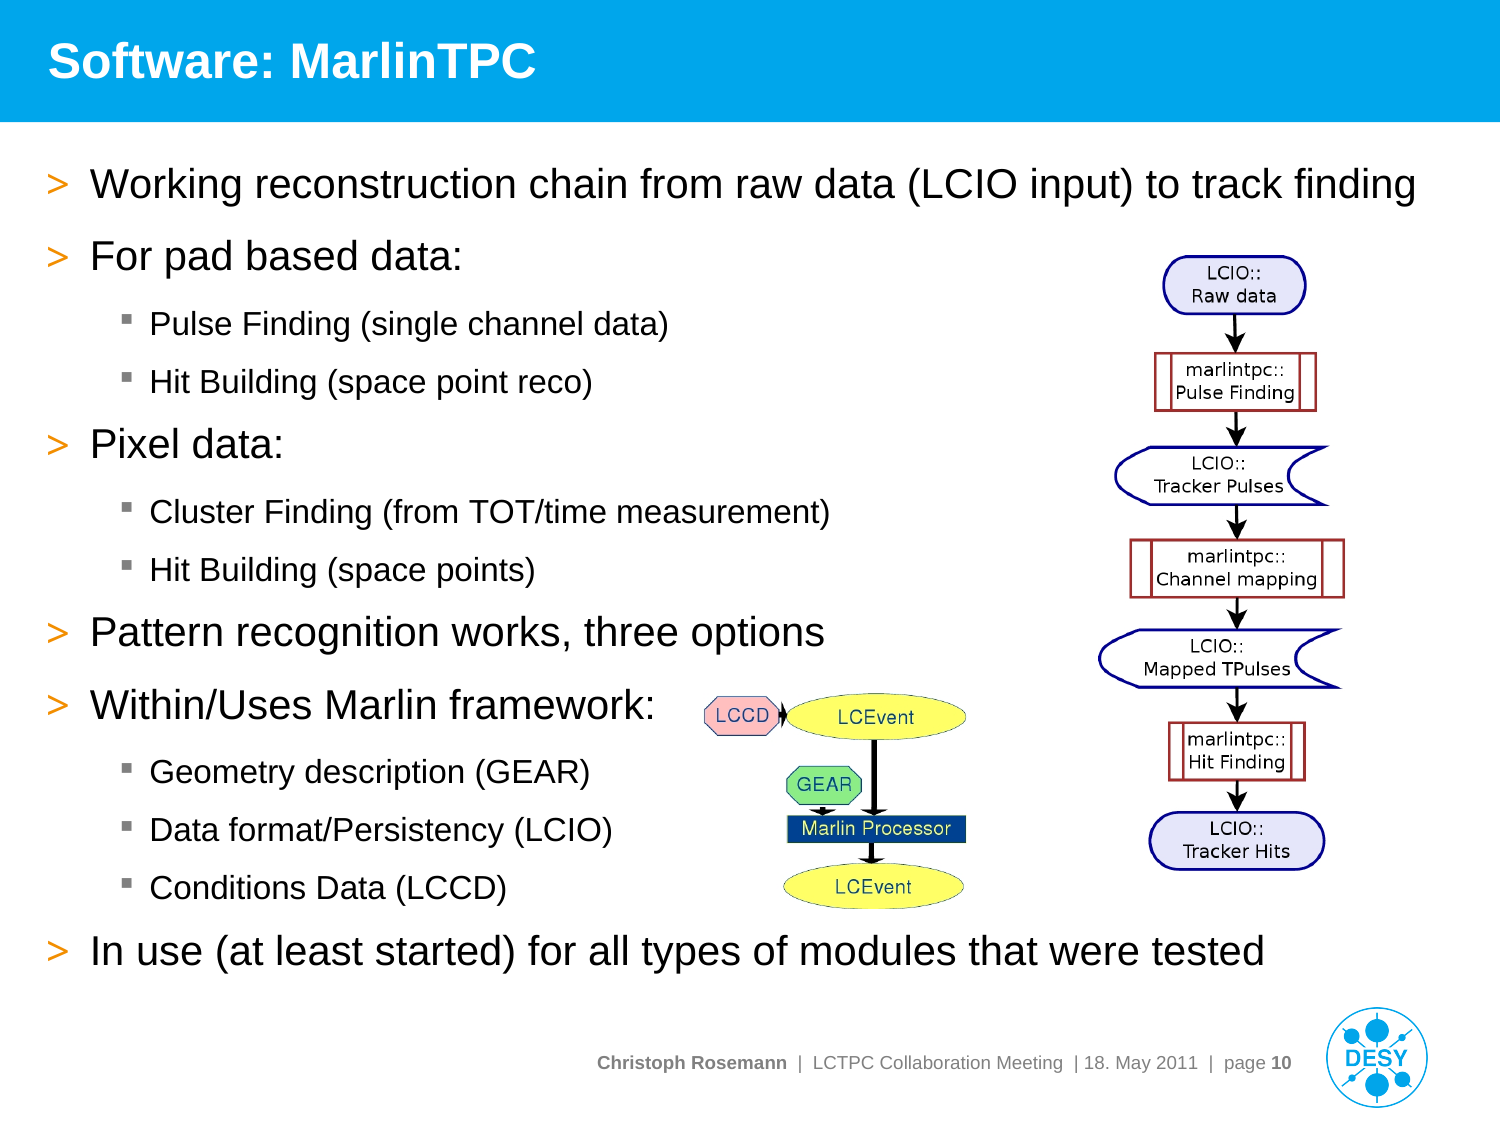

# Software: MarlinTPC
Working reconstruction chain from raw data (LCIO input) to track finding
For pad based data:
Pulse Finding (single channel data)
Hit Building (space point reco)
Pixel data:
Cluster Finding (from TOT/time measurement)
Hit Building (space points)
Pattern recognition works, three options
Within/Uses Marlin framework:
Geometry description (GEAR)
Data format/Persistency (LCIO)
Conditions Data (LCCD)
In use (at least started) for all types of modules that were tested